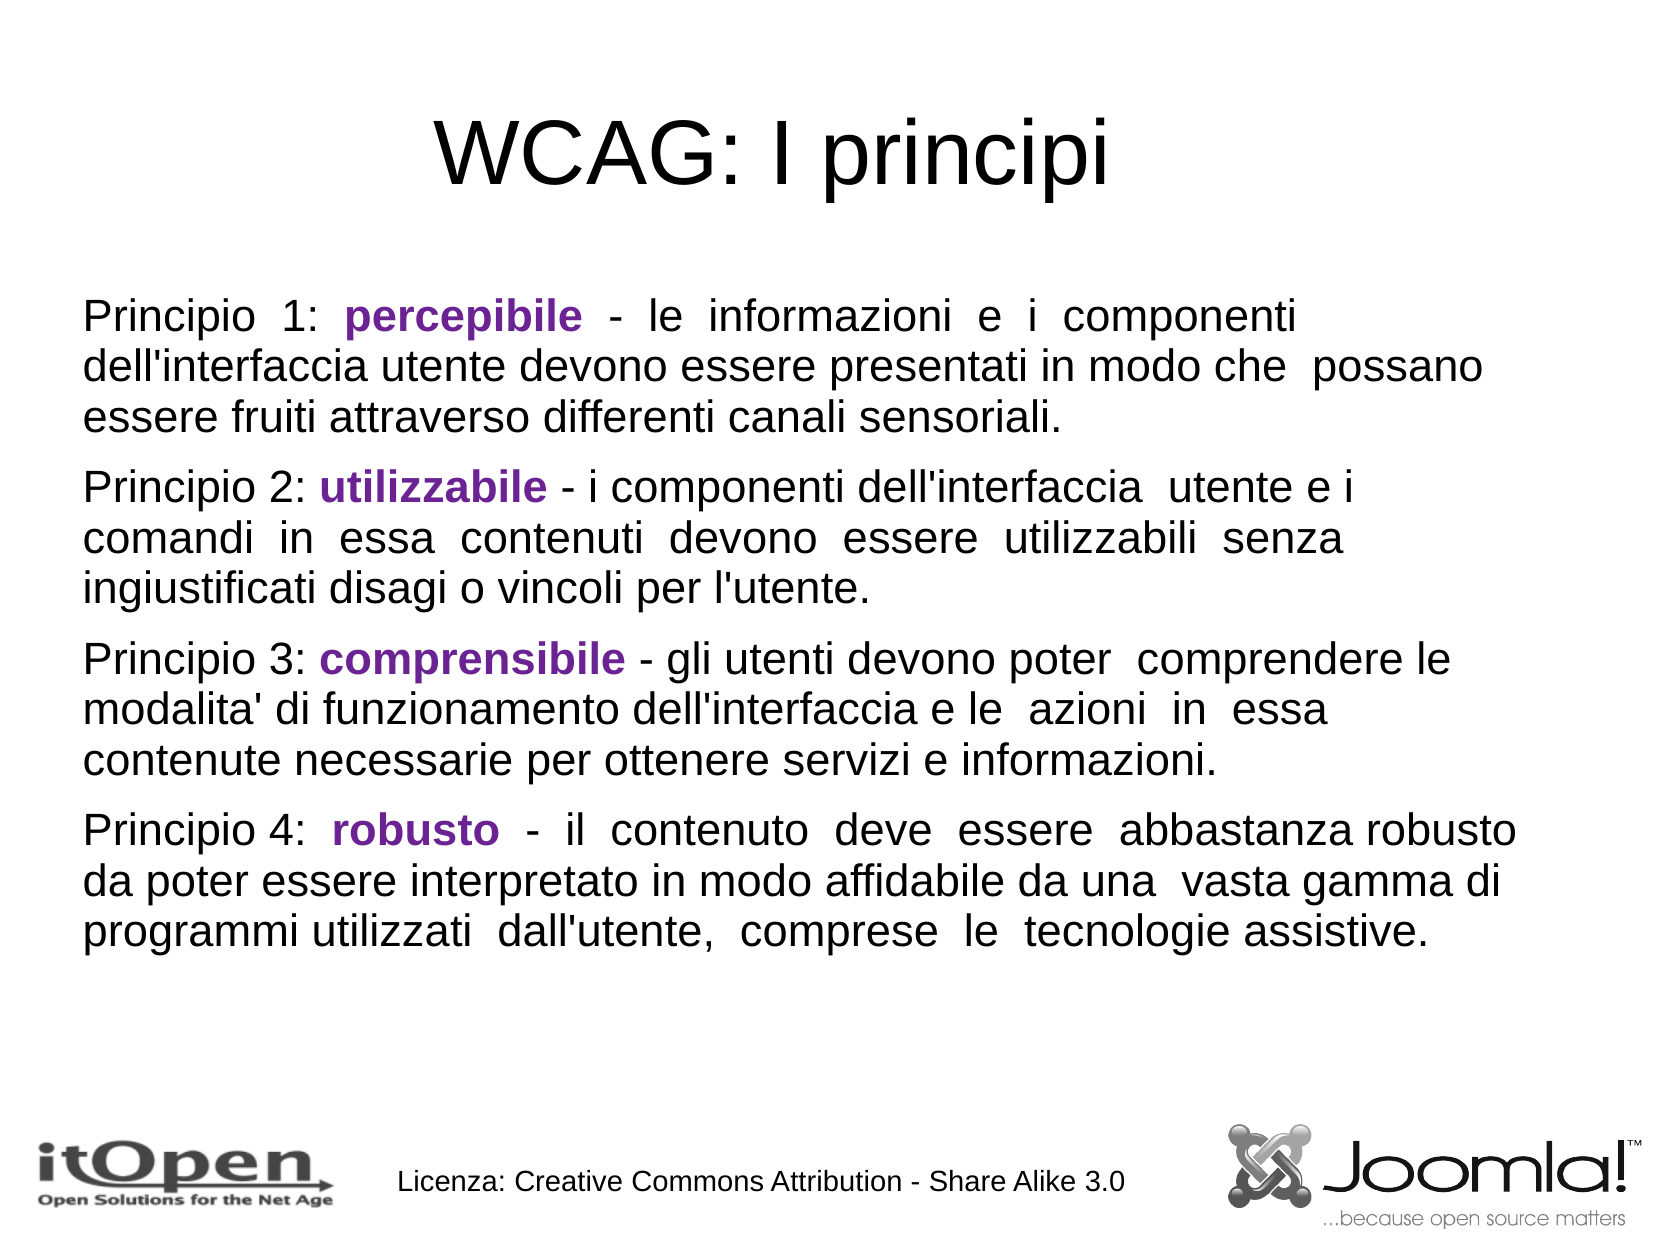

# WCAG: I principi
Principio 1: percepibile - le informazioni e i componenti dell'interfaccia utente devono essere presentati in modo che possano essere fruiti attraverso differenti canali sensoriali.
Principio 2: utilizzabile - i componenti dell'interfaccia utente e i comandi in essa contenuti devono essere utilizzabili senza ingiustificati disagi o vincoli per l'utente.
Principio 3: comprensibile - gli utenti devono poter comprendere le modalita' di funzionamento dell'interfaccia e le azioni in essa contenute necessarie per ottenere servizi e informazioni.
Principio 4: robusto - il contenuto deve essere abbastanza robusto da poter essere interpretato in modo affidabile da una vasta gamma di programmi utilizzati dall'utente, comprese le tecnologie assistive.